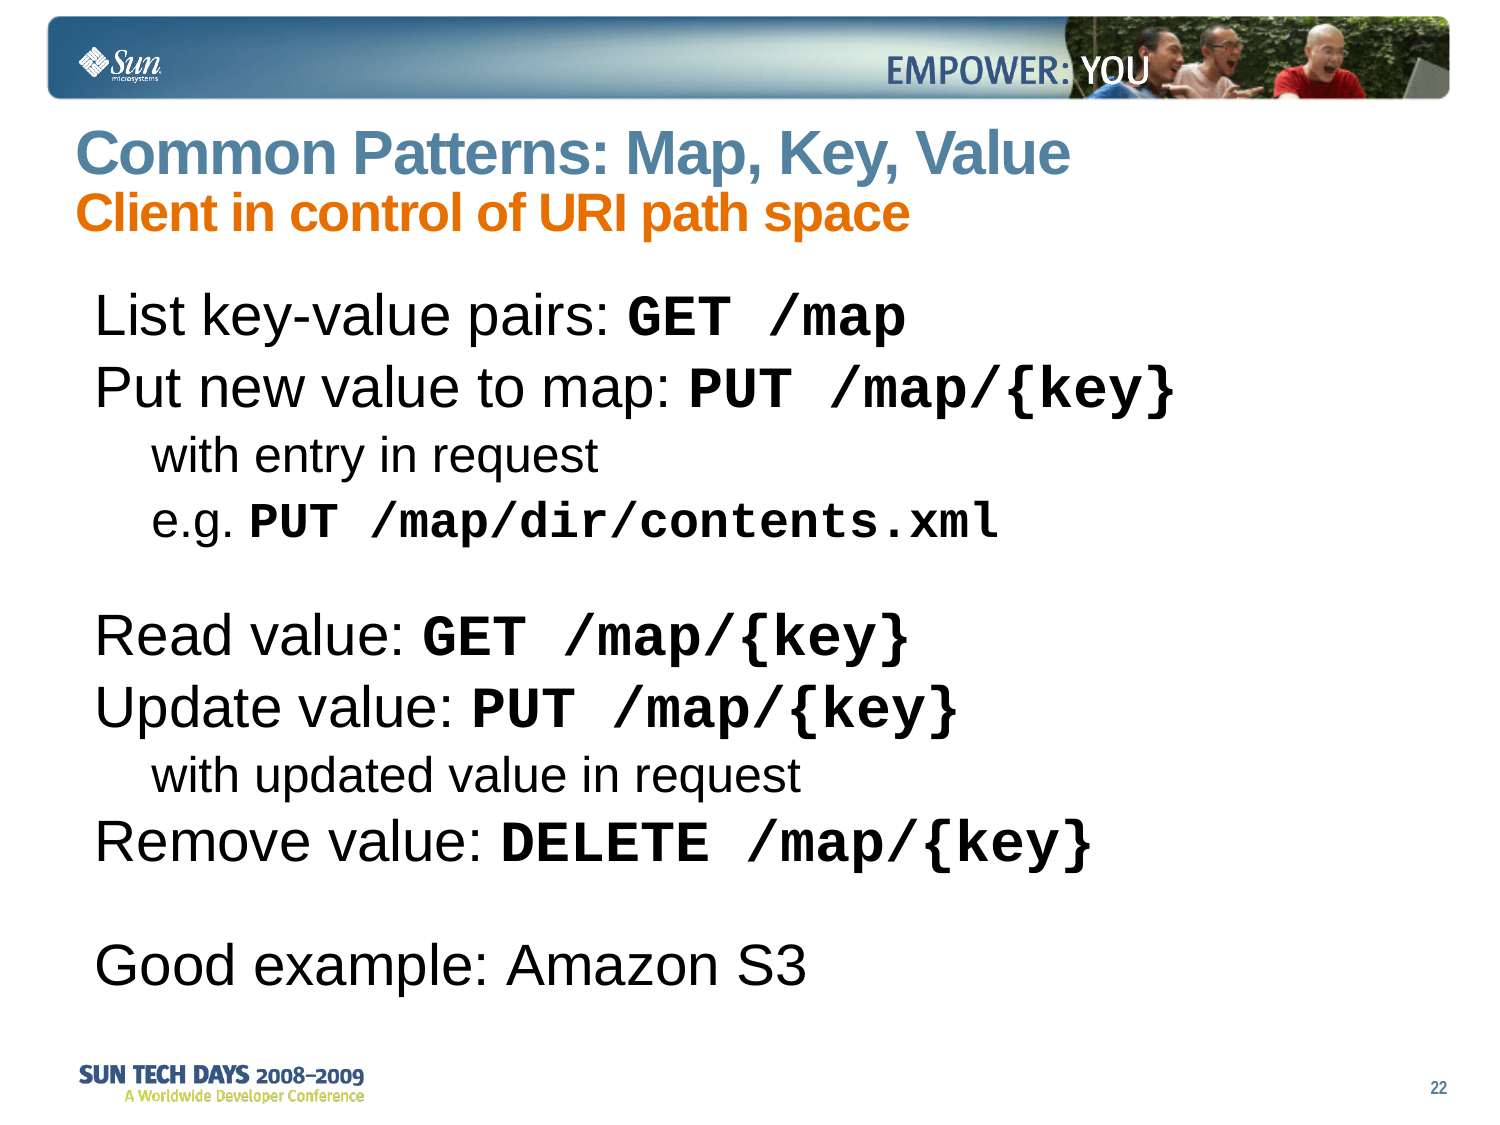

# Common Patterns: Map, Key, Value Client in control of URI path space
List key-value pairs: GET /map
Put new value to map: PUT /map/{key}
with entry in request
e.g. PUT /map/dir/contents.xml
Read value: GET /map/{key}
Update value: PUT /map/{key}
with updated value in request
Remove value: DELETE /map/{key}
Good example: Amazon S3